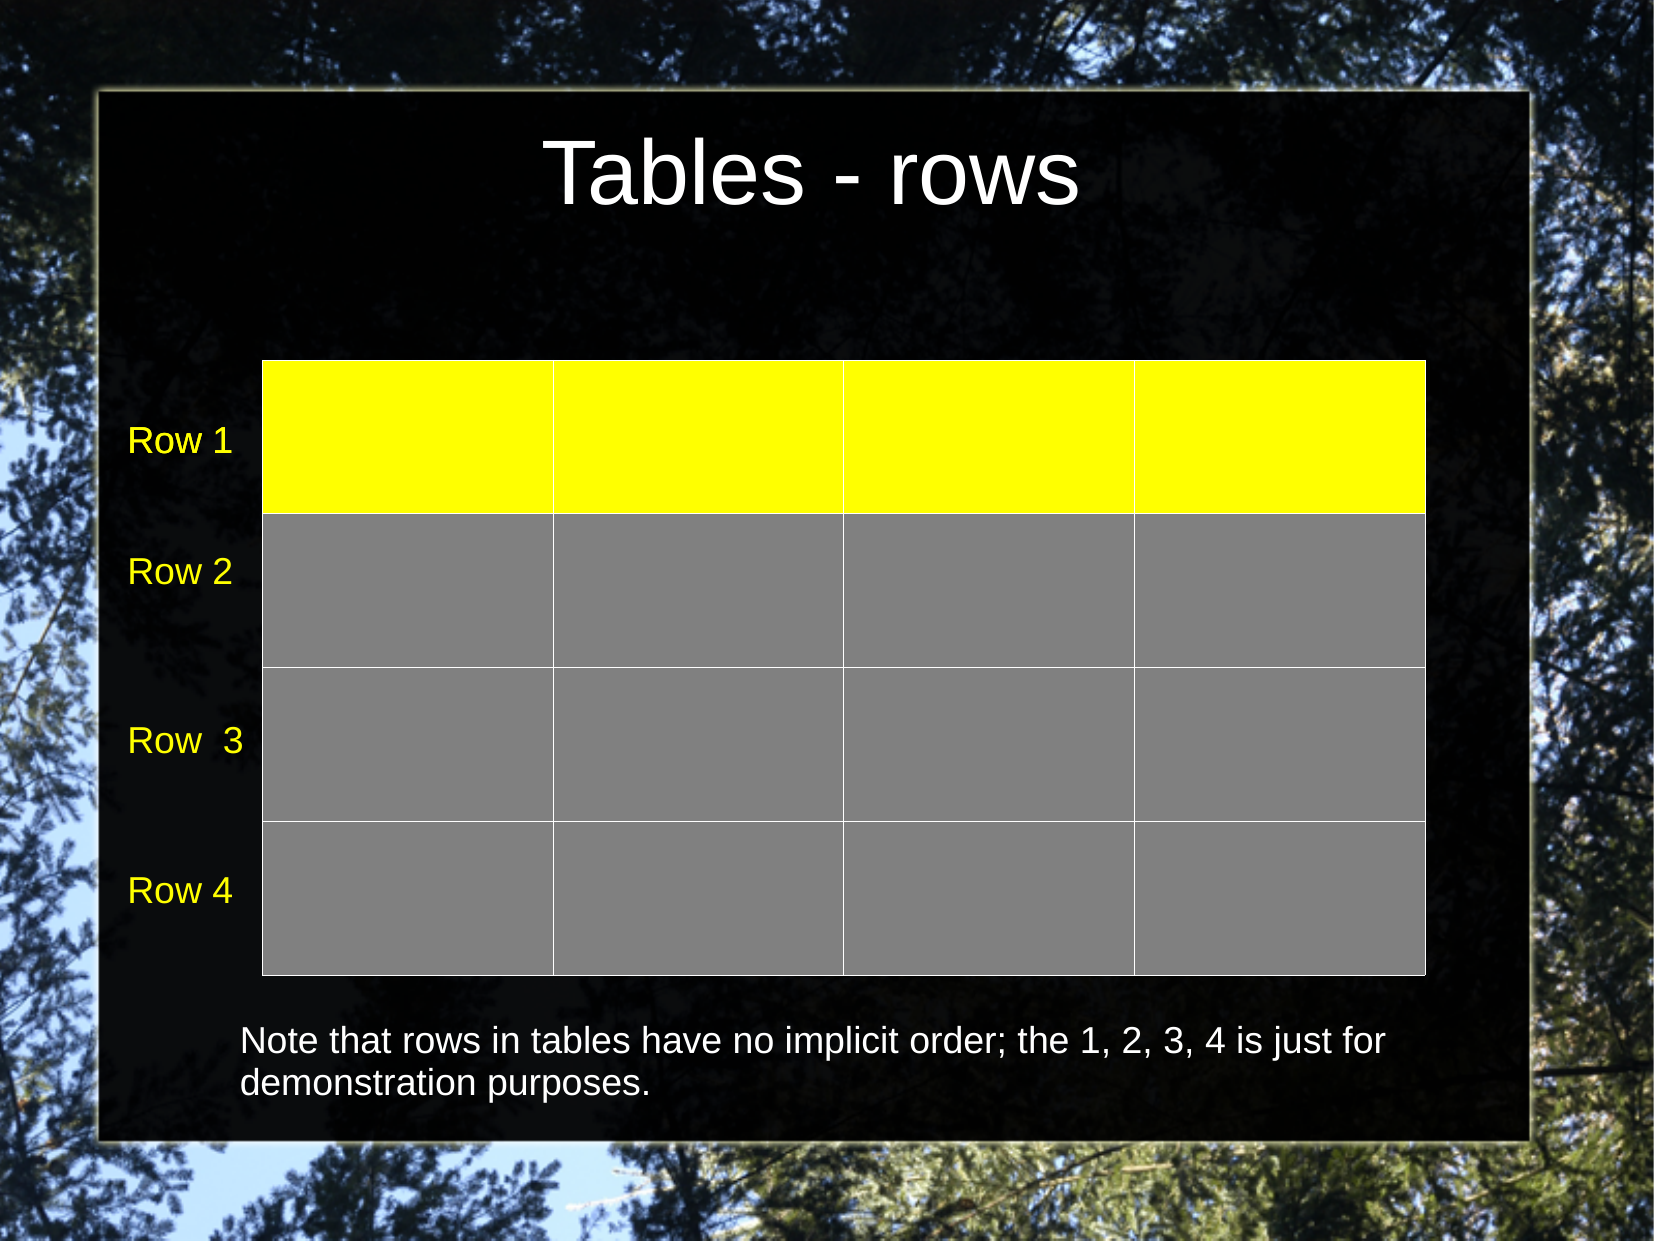

# Tables - rows
| | | | |
| --- | --- | --- | --- |
| | | | |
| | | | |
| | | | |
Row 1
Row 1
Row 2
Row 3
Row 4
Note that rows in tables have no implicit order; the 1, 2, 3, 4 is just for demonstration purposes.